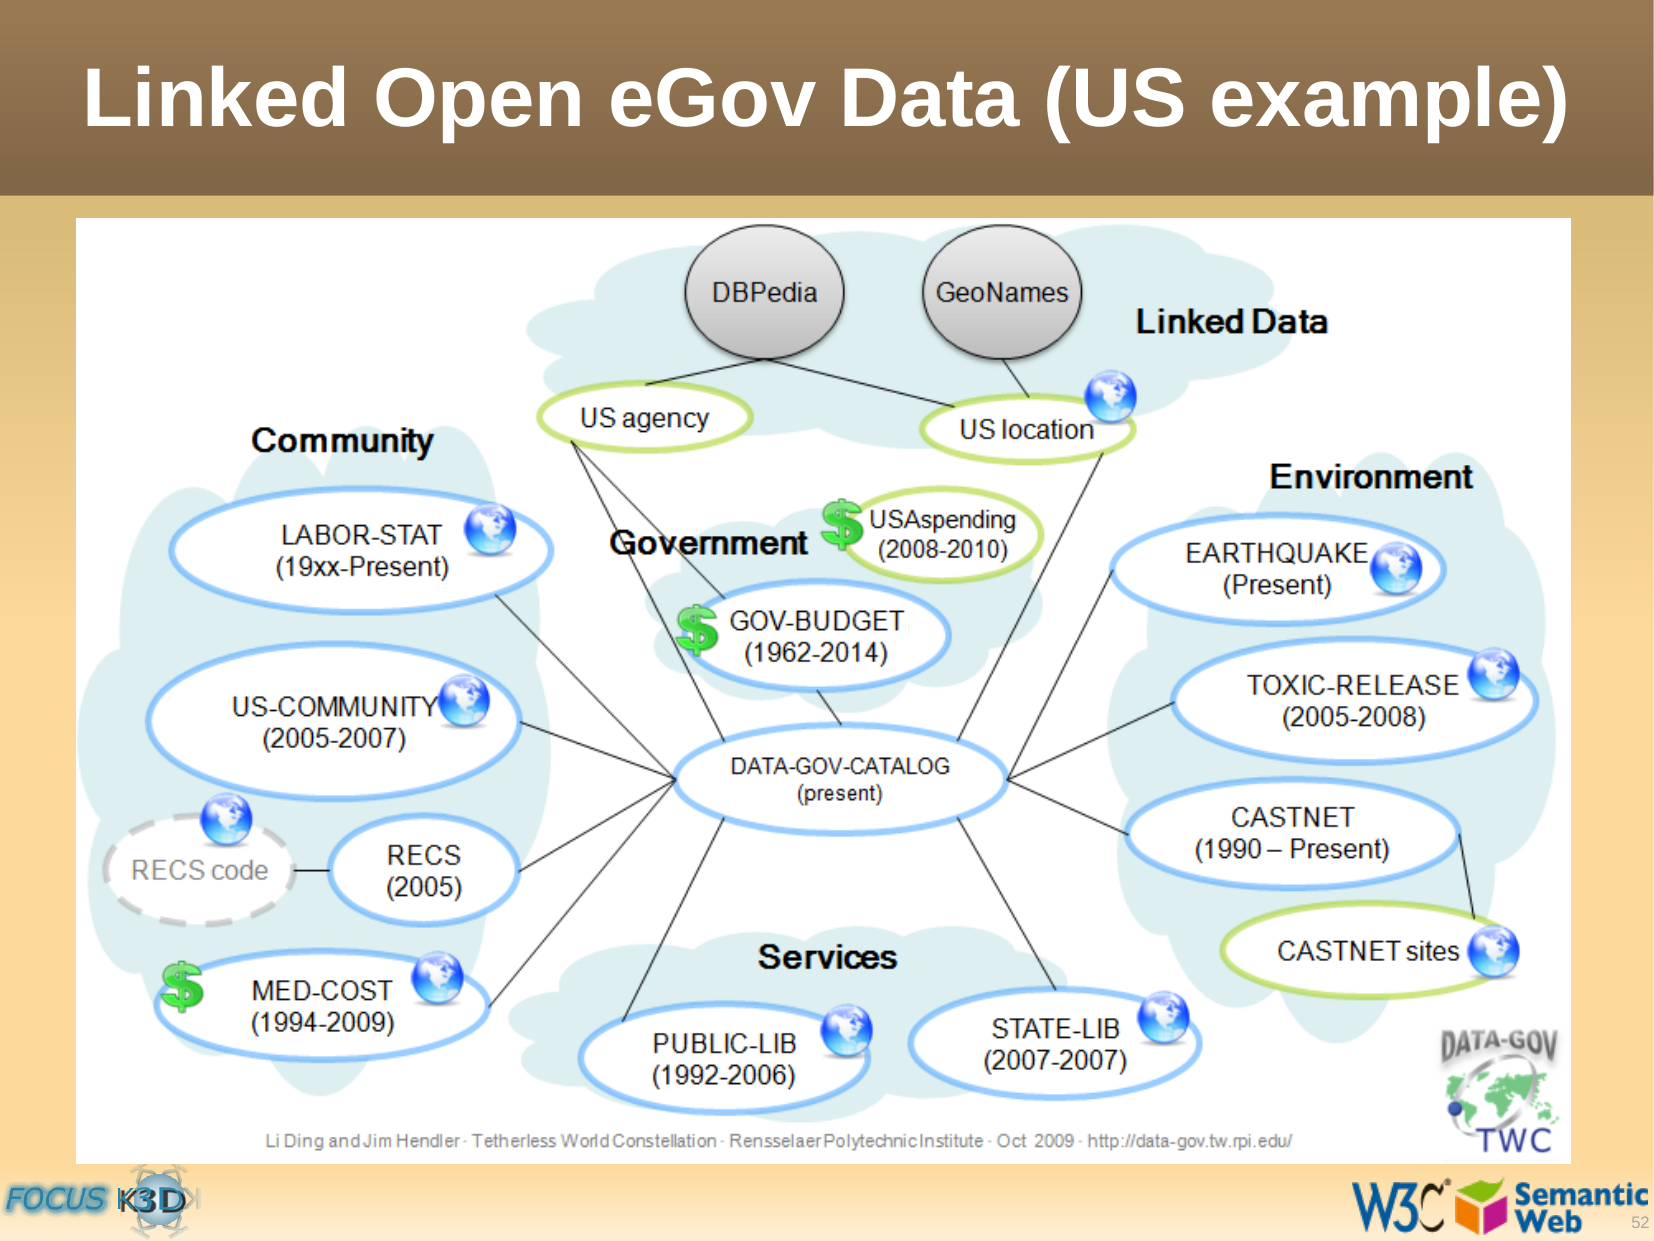

# Linked Open eGov Data (US example)